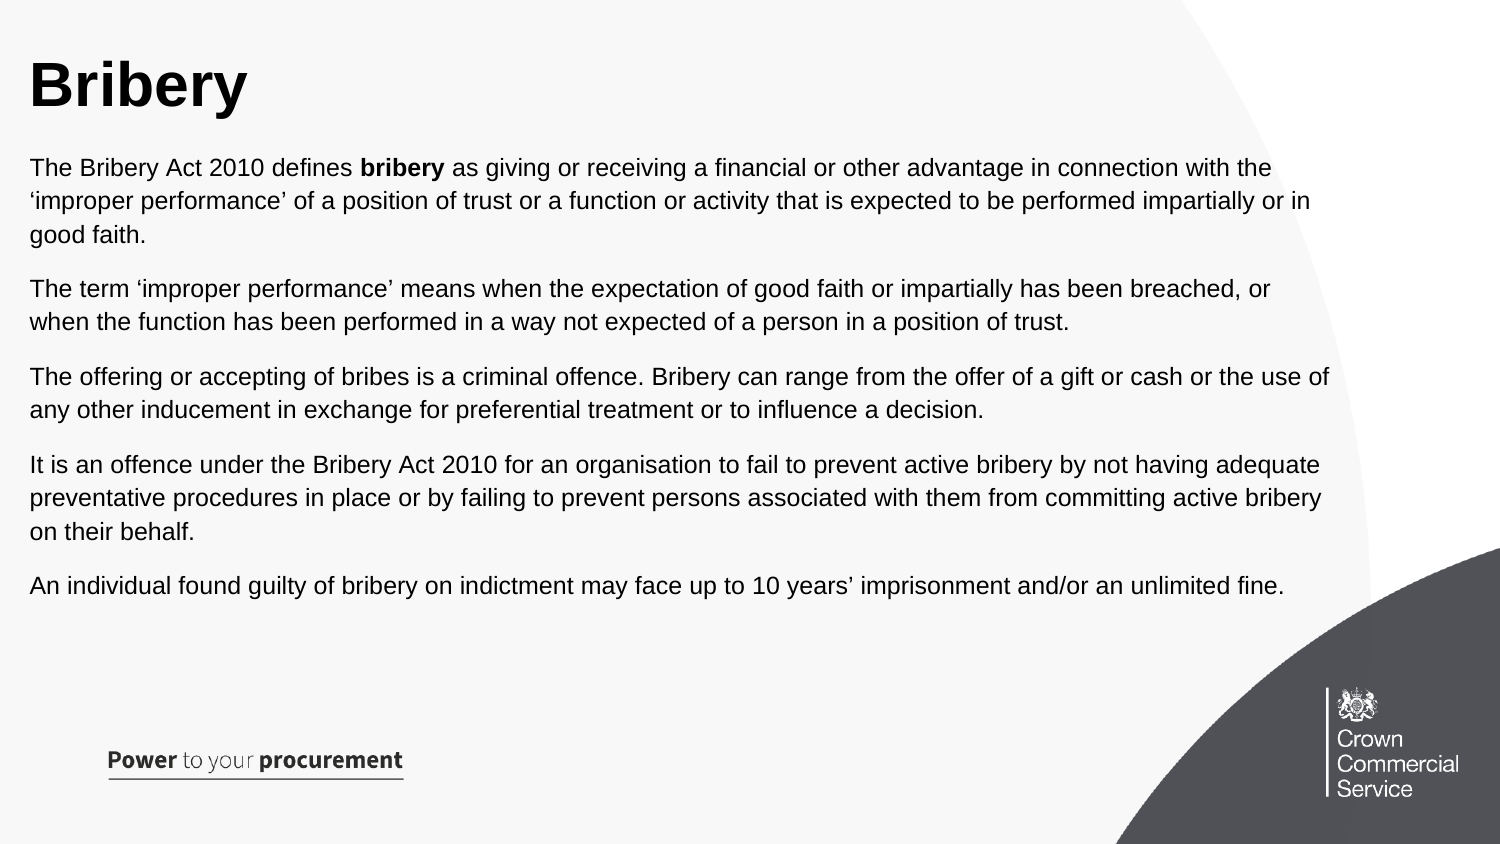

# Bribery
The Bribery Act 2010 defines bribery as giving or receiving a financial or other advantage in connection with the ‘improper performance’ of a position of trust or a function or activity that is expected to be performed impartially or in good faith.
The term ‘improper performance’ means when the expectation of good faith or impartially has been breached, or when the function has been performed in a way not expected of a person in a position of trust.
The offering or accepting of bribes is a criminal offence. Bribery can range from the offer of a gift or cash or the use of any other inducement in exchange for preferential treatment or to influence a decision.
It is an offence under the Bribery Act 2010 for an organisation to fail to prevent active bribery by not having adequate preventative procedures in place or by failing to prevent persons associated with them from committing active bribery on their behalf.
An individual found guilty of bribery on indictment may face up to 10 years’ imprisonment and/or an unlimited fine.